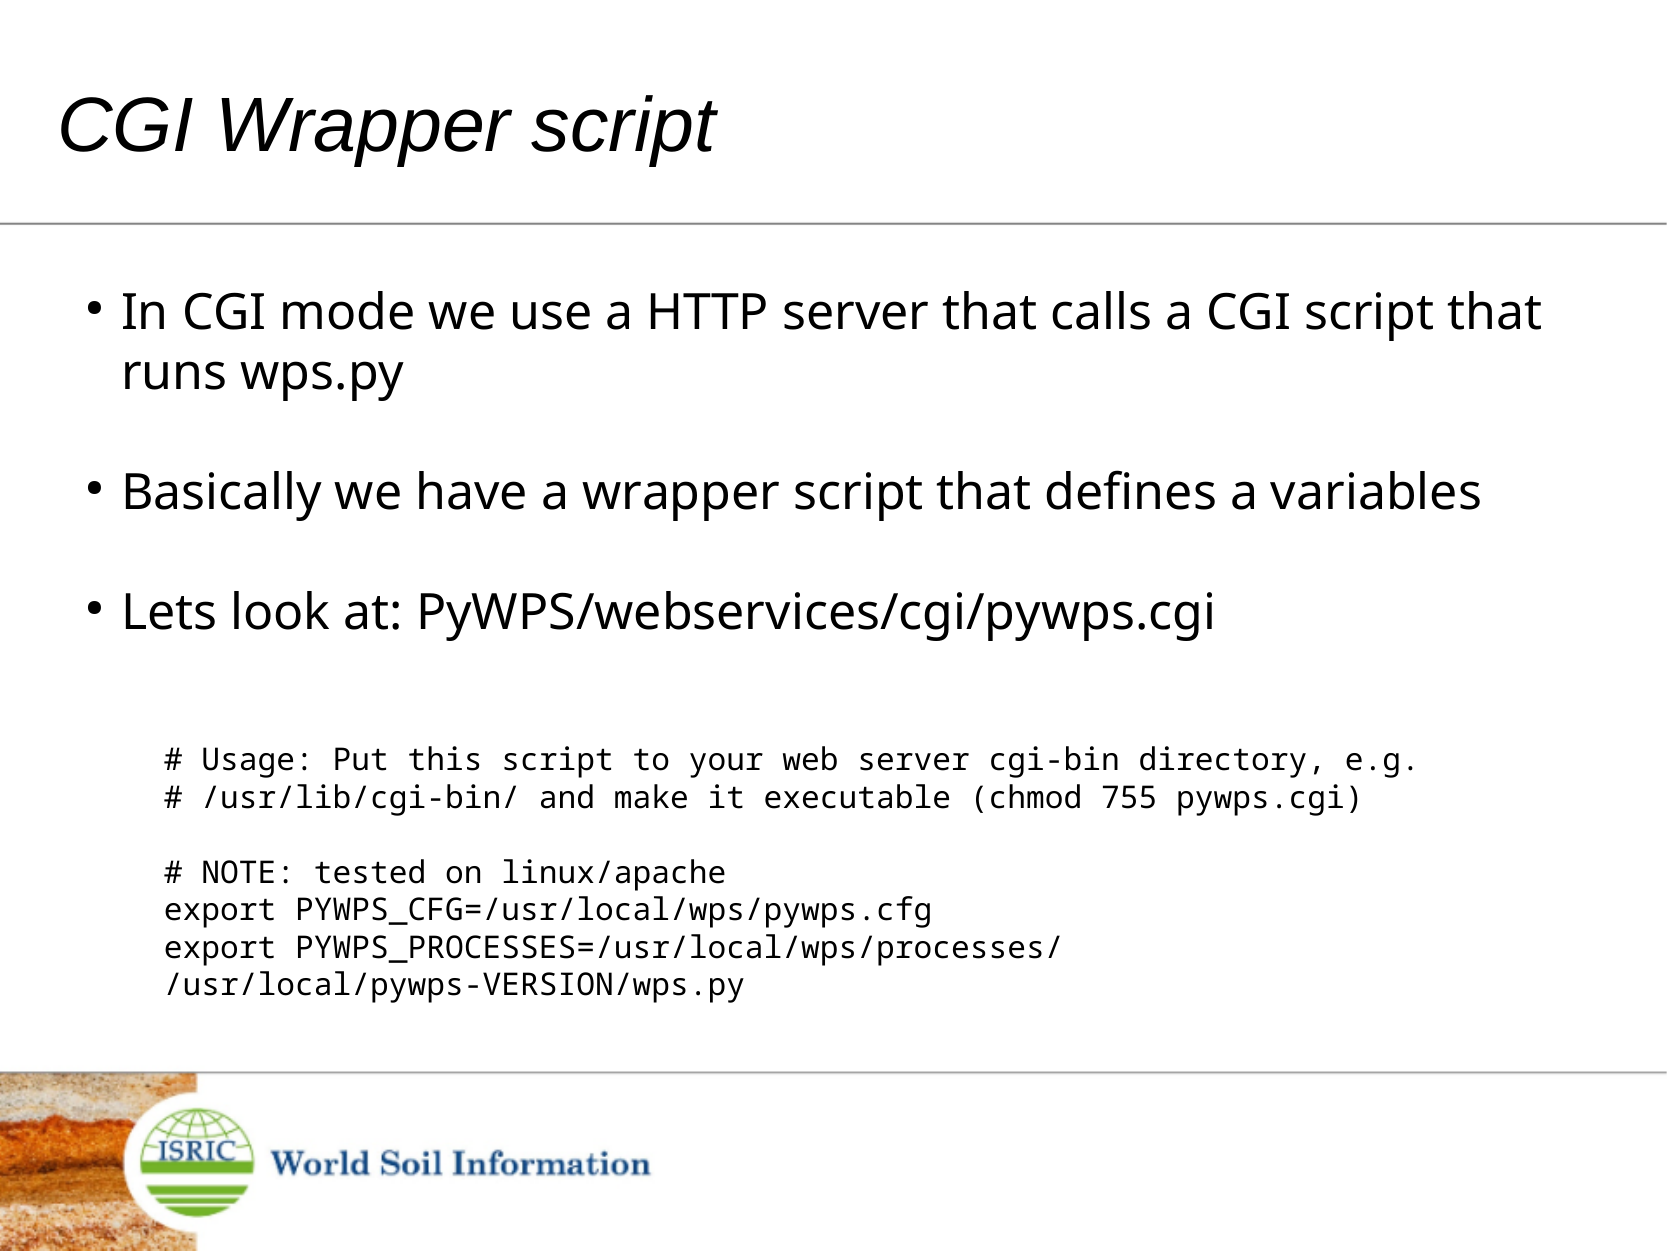

CGI Wrapper script
In CGI mode we use a HTTP server that calls a CGI script that runs wps.py
Basically we have a wrapper script that defines a variables
Lets look at: PyWPS/webservices/cgi/pywps.cgi
# Usage: Put this script to your web server cgi-bin directory, e.g.
# /usr/lib/cgi-bin/ and make it executable (chmod 755 pywps.cgi)
# NOTE: tested on linux/apache
export PYWPS_CFG=/usr/local/wps/pywps.cfg
export PYWPS_PROCESSES=/usr/local/wps/processes/
/usr/local/pywps-VERSION/wps.py
#